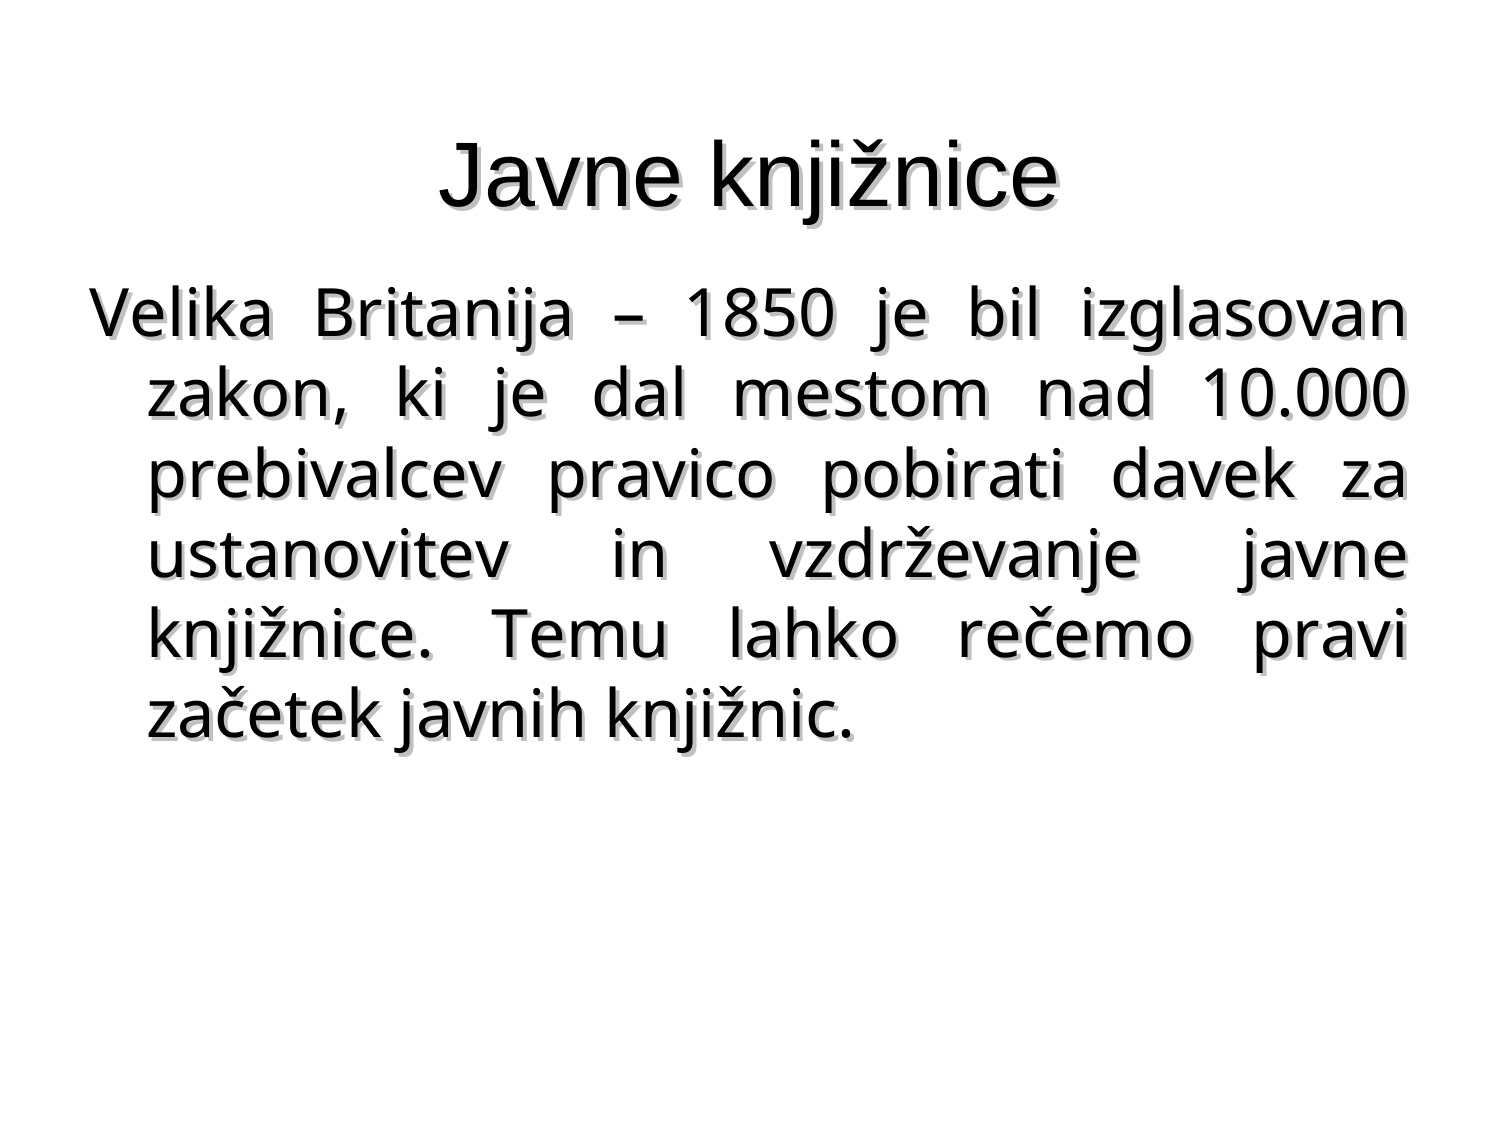

# Javne knjižnice
Velika Britanija – 1850 je bil izglasovan zakon, ki je dal mestom nad 10.000 prebivalcev pravico pobirati davek za ustanovitev in vzdrževanje javne knjižnice. Temu lahko rečemo pravi začetek javnih knjižnic.
9
Oddelek za bibliotekarstvo, informacijsko znanost in knjigarstvo, Filozofska fakulteta